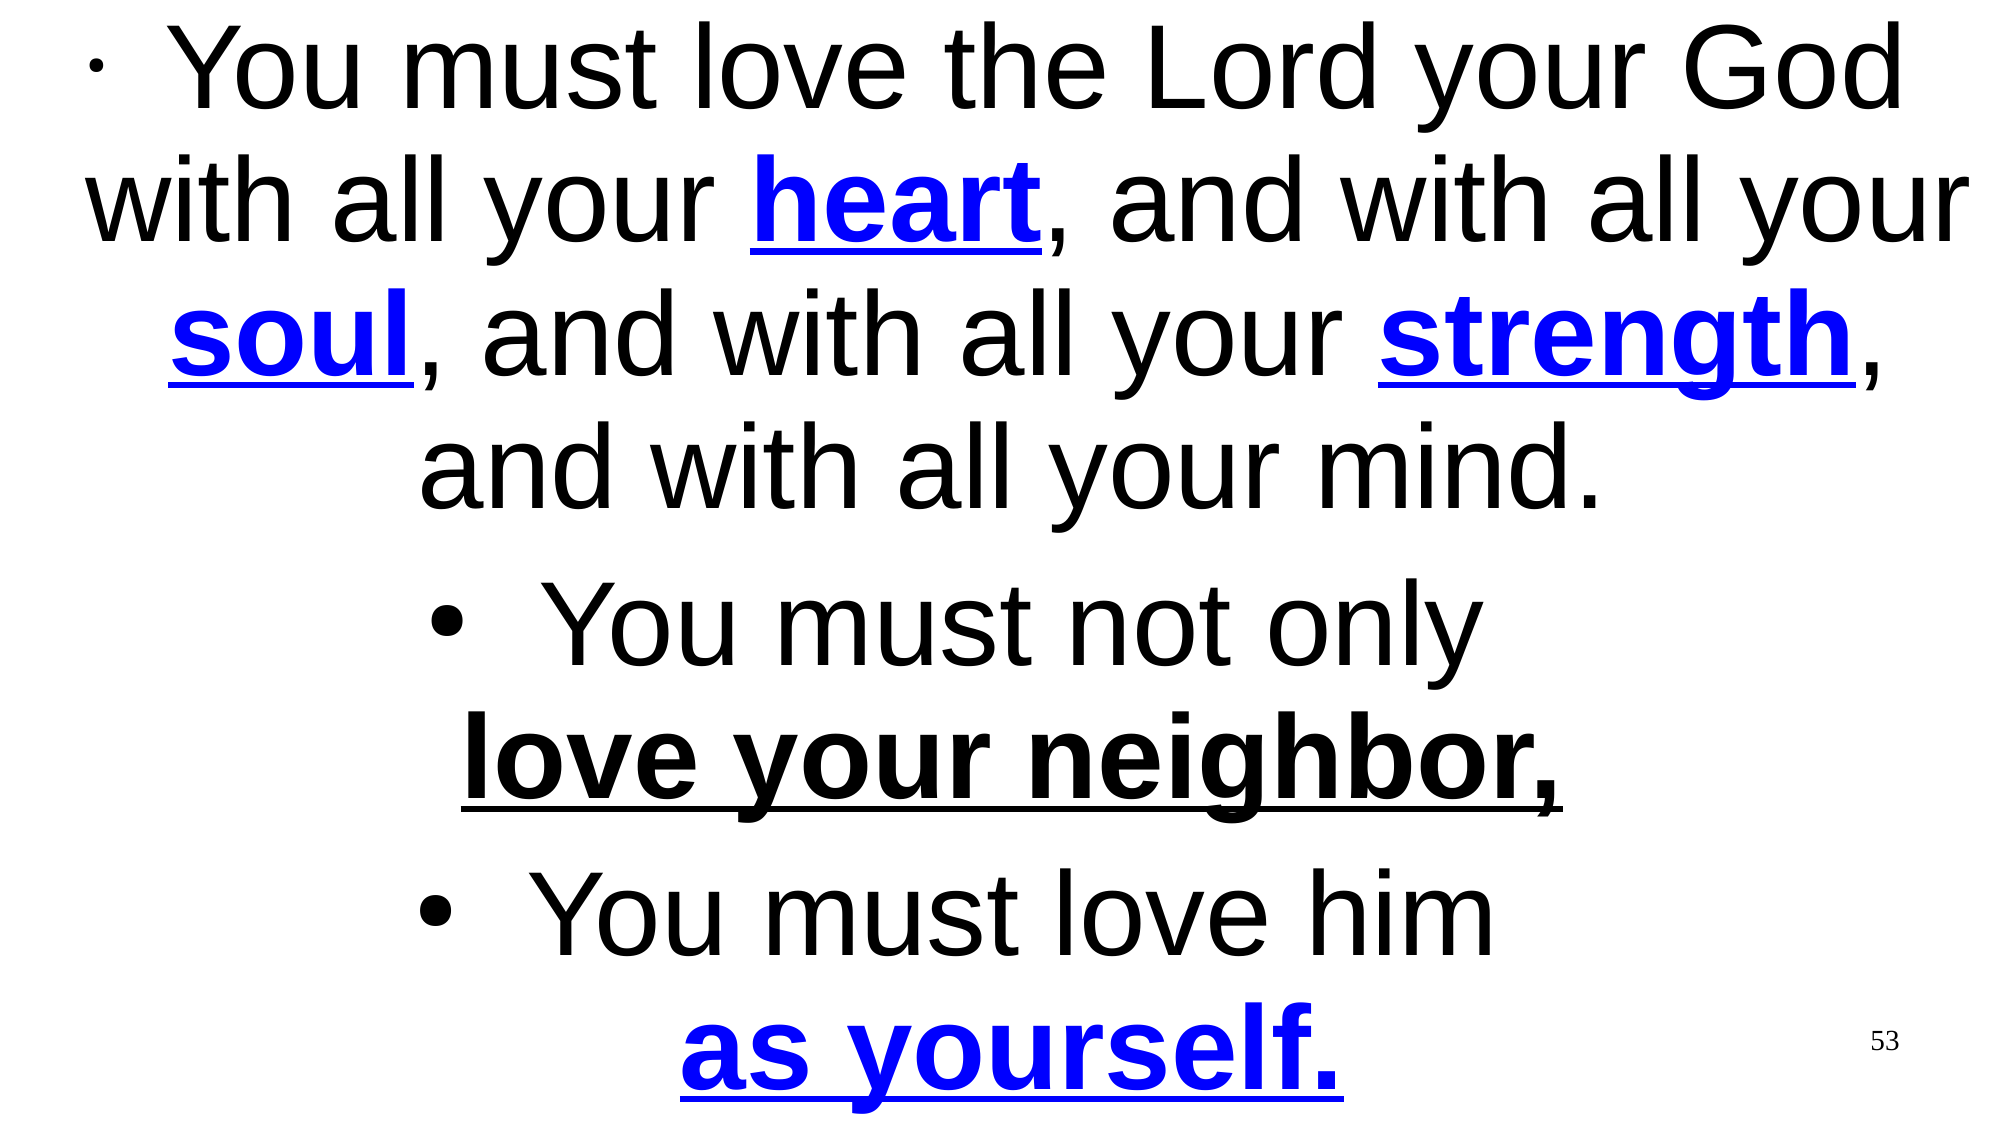

# You must love the Lord your God with all your heart, and with all your soul, and with all your strength, and with all your mind.
You must not only
love your neighbor,
You must love him 
as yourself.
53